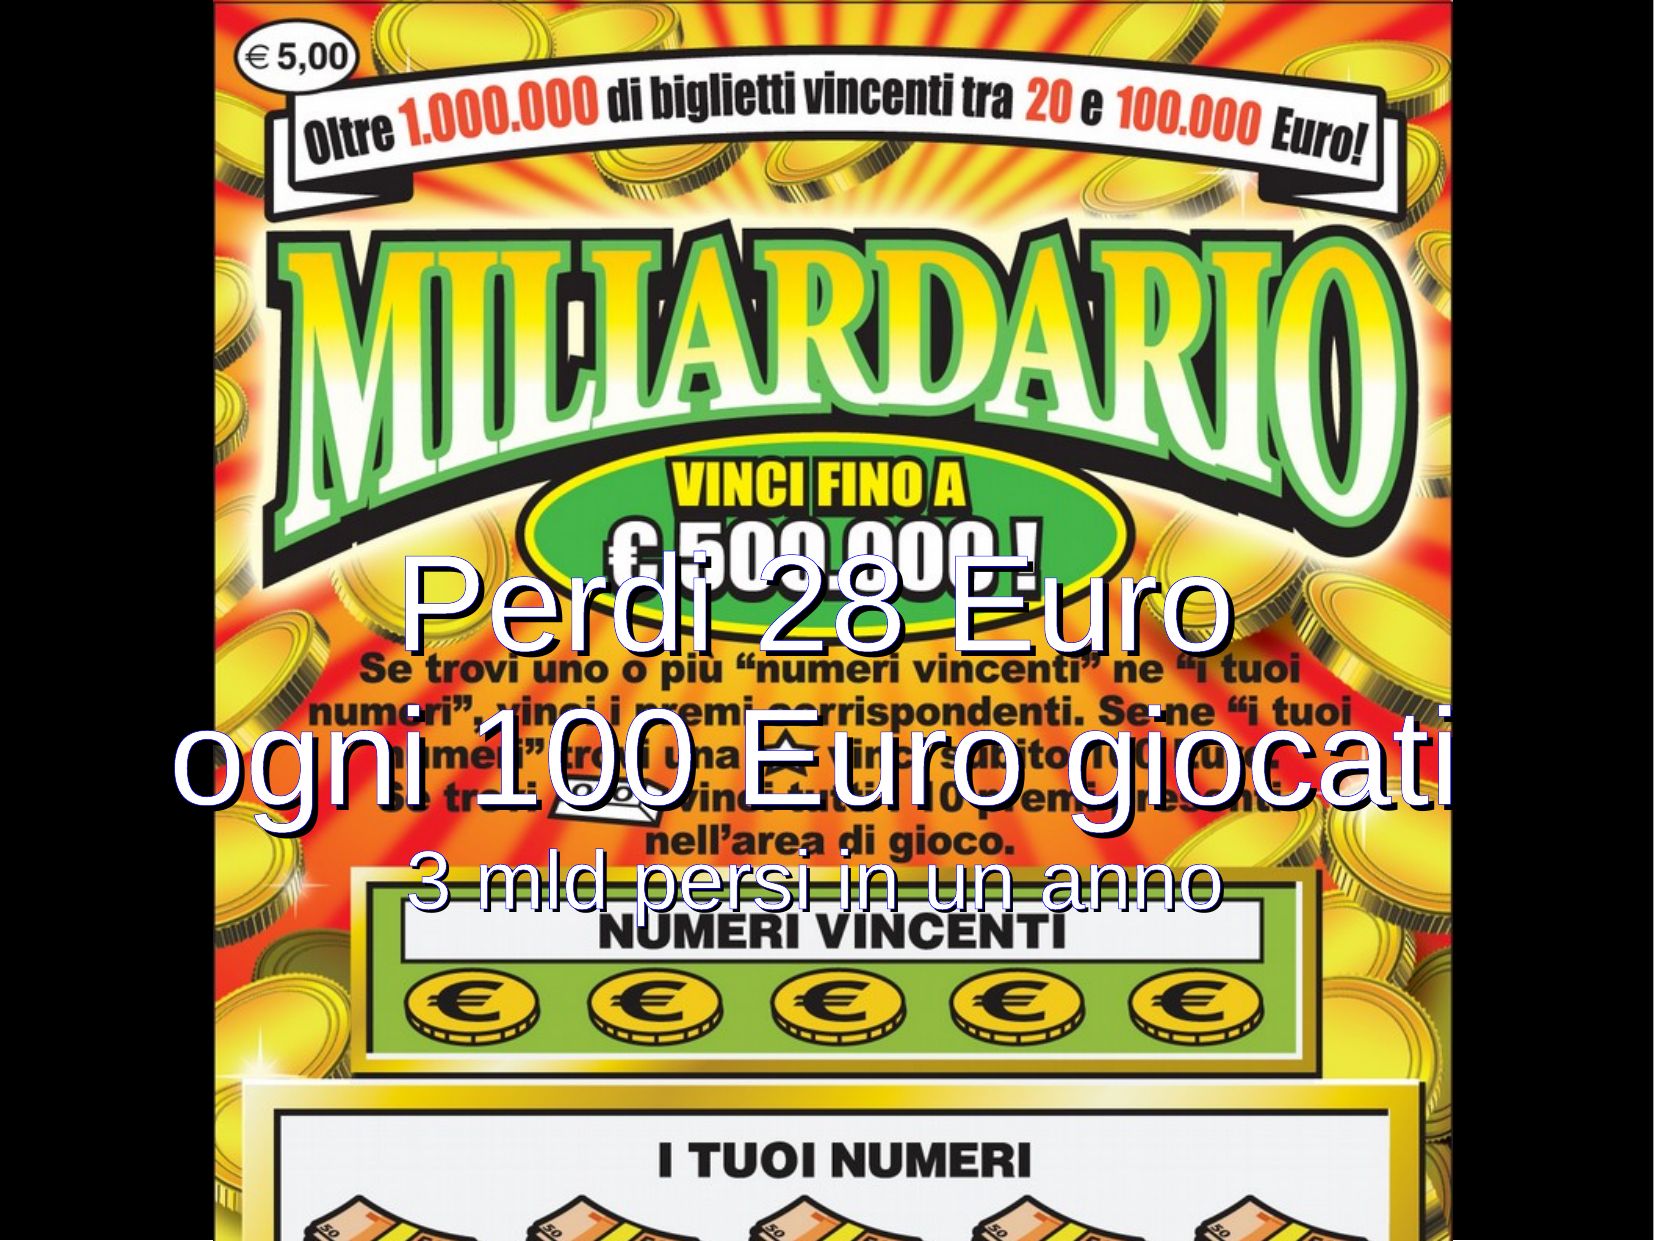

# Perdi 28 Euro ogni 100 Euro giocati 3 mld persi in un anno